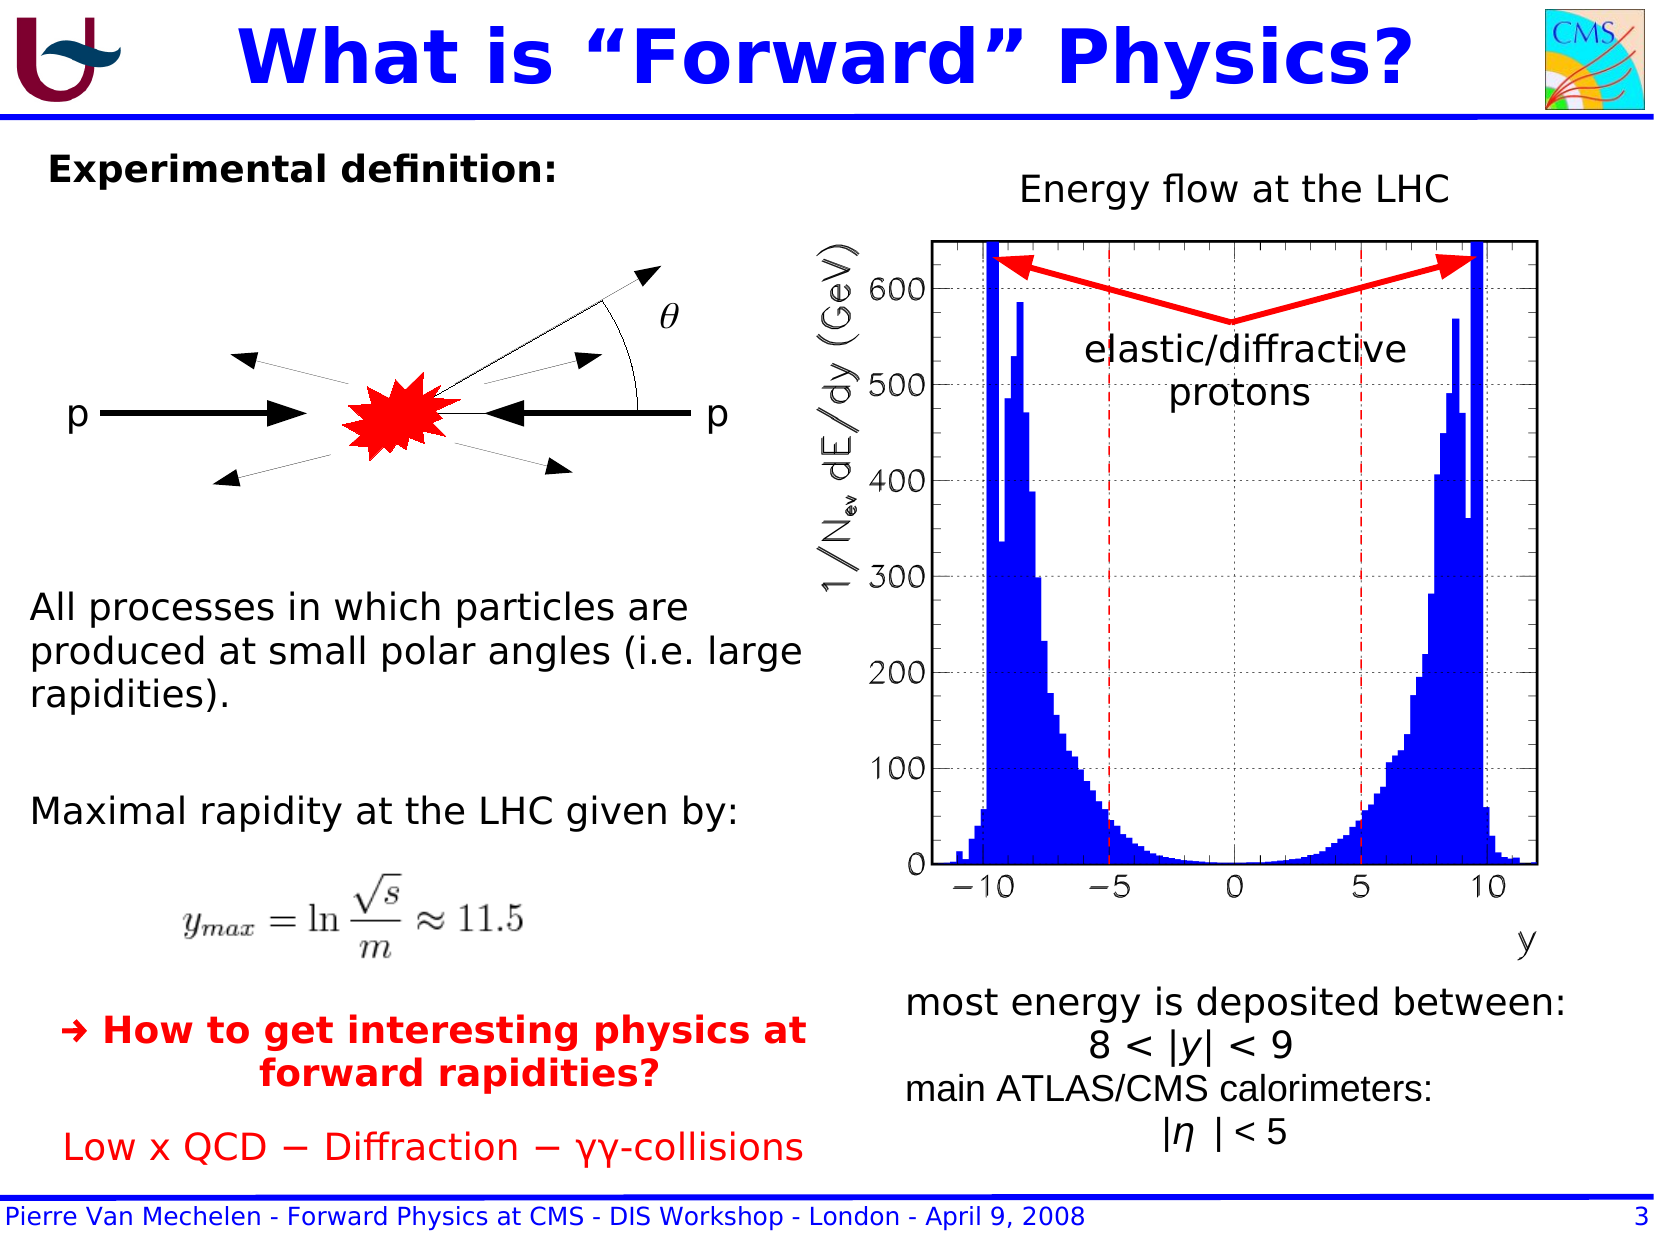

# What is “Forward” Physics?
Experimental definition:
All processes in which particles are produced at small polar angles (i.e. large rapidities).
Maximal rapidity at the LHC given by:
→ How to get interesting physics at forward rapidities?
Low x QCD − Diffraction − γγ-collisions
Energy flow at the LHC
q
 elastic/diffractive
protons
p
p
most energy is deposited between:
		8 < |y| < 9
main ATLAS/CMS calorimeters:
			|η | < 5
3
Pierre Van Mechelen - Forward Physics at CMS - DIS Workshop - London - April 9, 2008